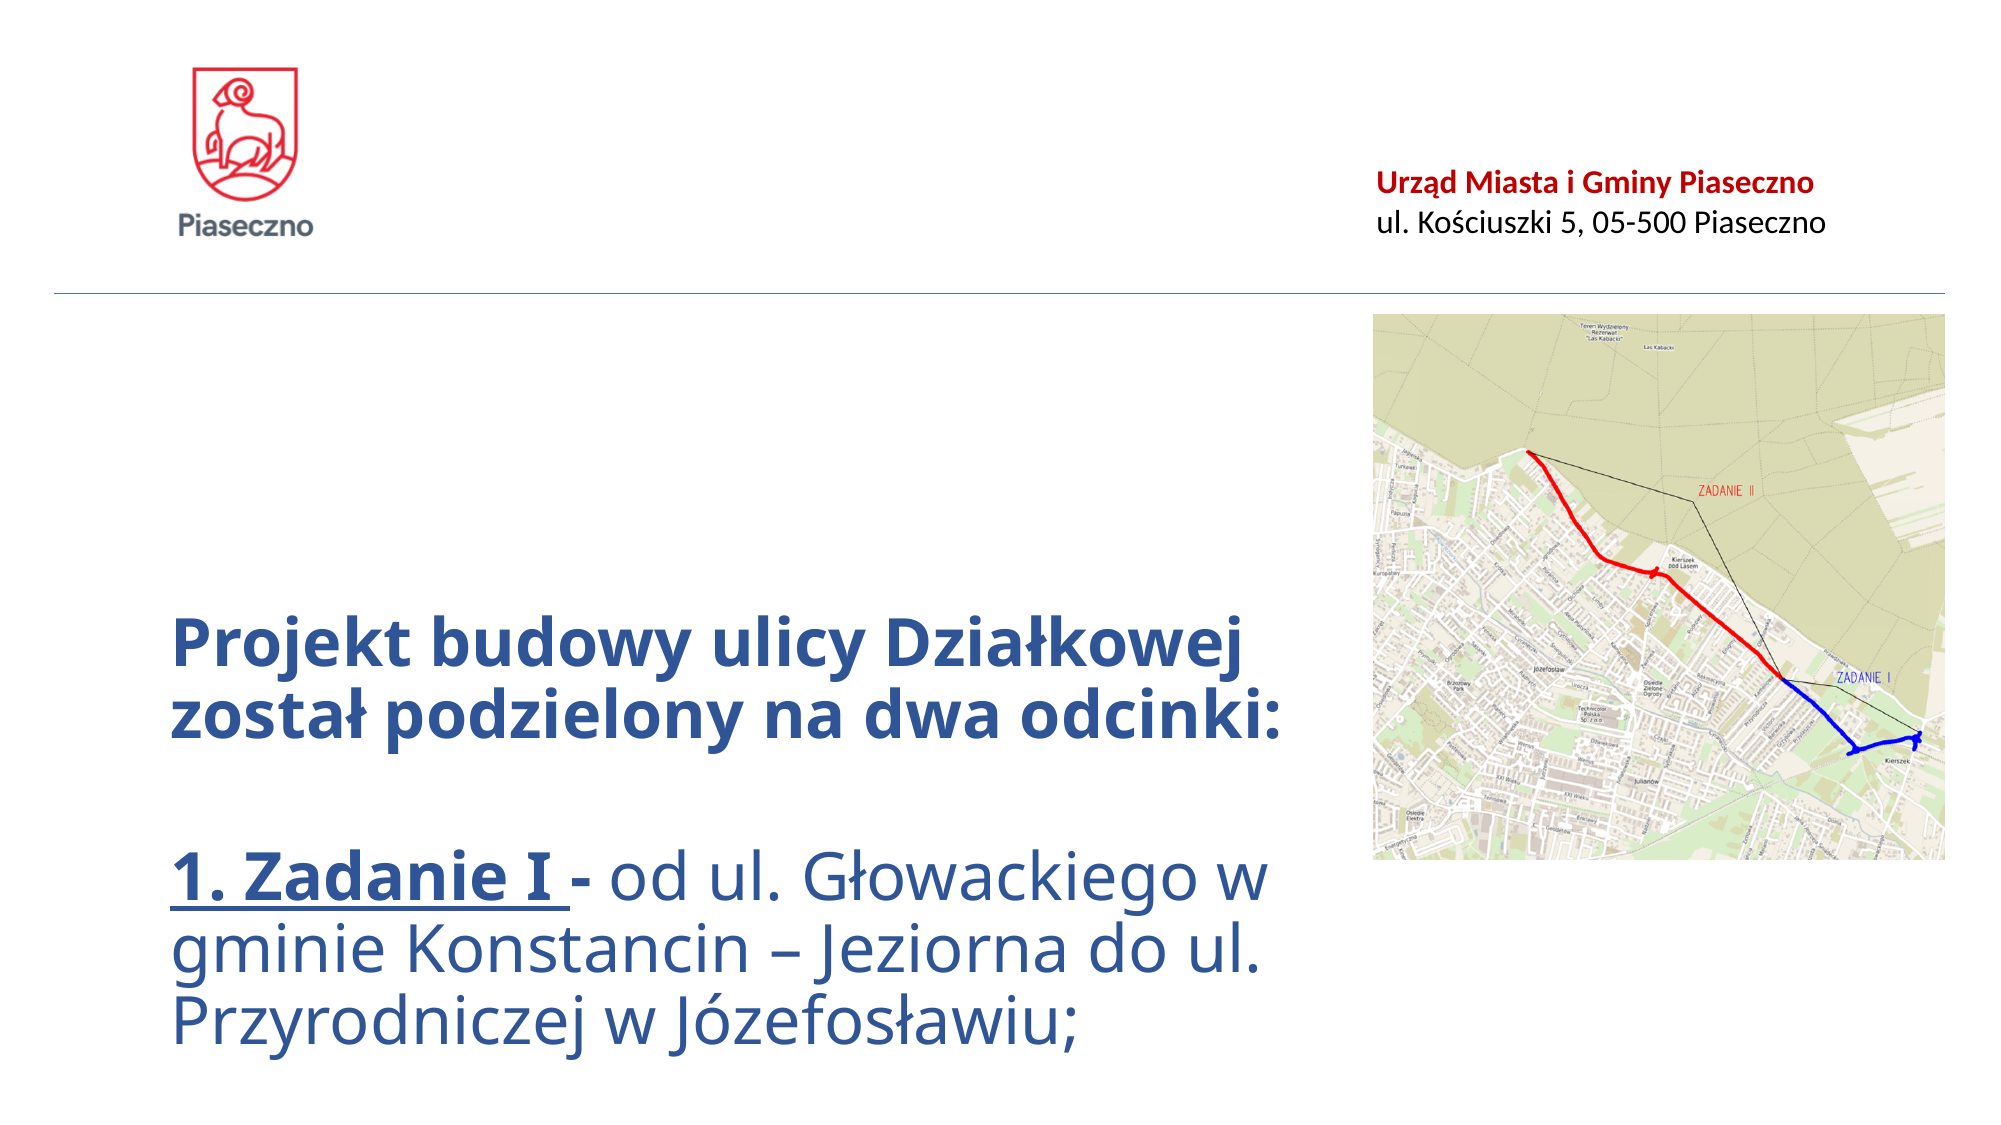

Urząd Miasta i Gminy Piaseczno
ul. Kościuszki 5, 05-500 Piaseczno
# Projekt budowy ulicy Działkowej został podzielony na dwa odcinki: 1. Zadanie I - od ul. Głowackiego w gminie Konstancin – Jeziorna do ul. Przyrodniczej w Józefosławiu; 2. Zadanie II - od ul. Przyrodniczej w Józefosławiu do granicy z dzielnicą Warszawa Ursynów ;